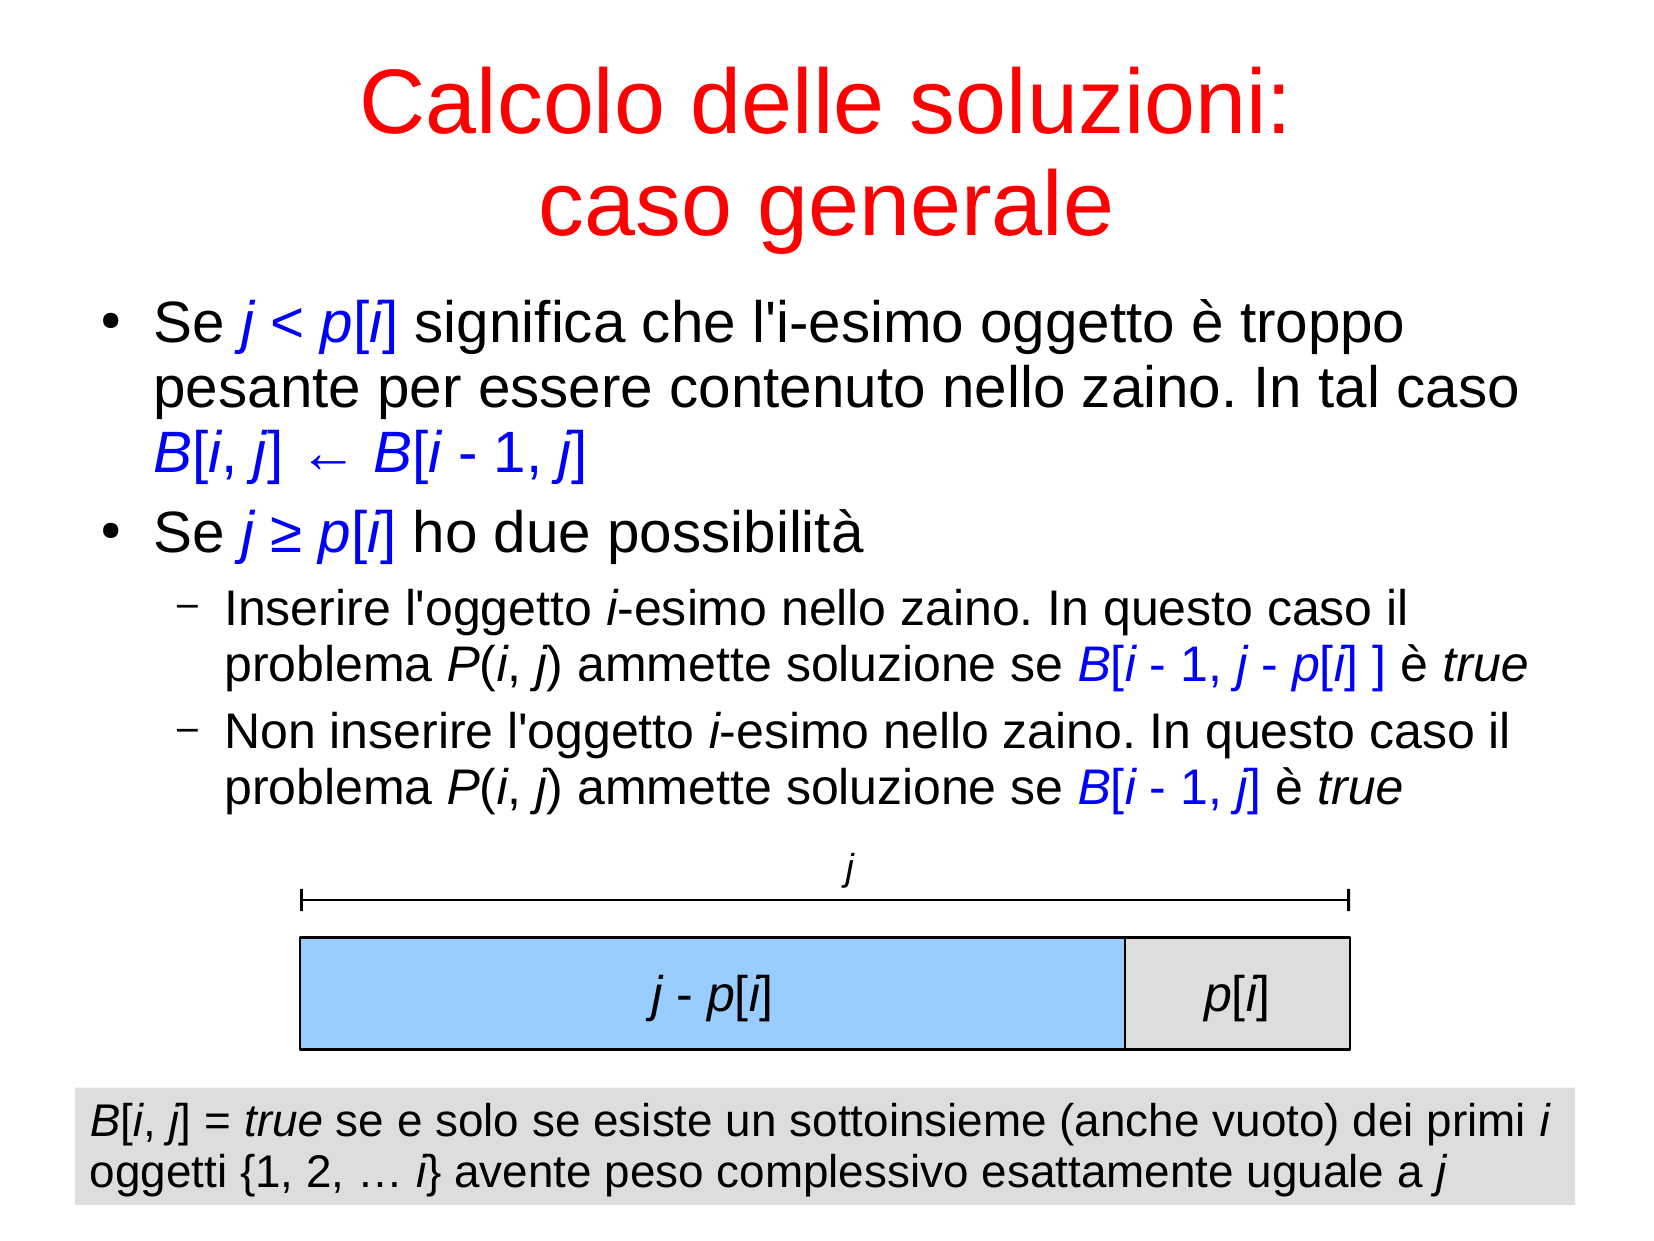

# Calcolo delle soluzioni: caso generale
Se j < p[i] significa che l'i-esimo oggetto è troppo pesante per essere contenuto nello zaino. In tal caso B[i, j] ← B[i - 1, j]
Se j ≥ p[i] ho due possibilità
Inserire l'oggetto i-esimo nello zaino. In questo caso il problema P(i, j) ammette soluzione se B[i - 1, j - p[i] ] è true
Non inserire l'oggetto i-esimo nello zaino. In questo caso il problema P(i, j) ammette soluzione se B[i - 1, j] è true
j
j - p[i]
p[i]
B[i, j] = true se e solo se esiste un sottoinsieme (anche vuoto) dei primi i oggetti {1, 2, … i} avente peso complessivo esattamente uguale a j
Programmazione Dinamica
83